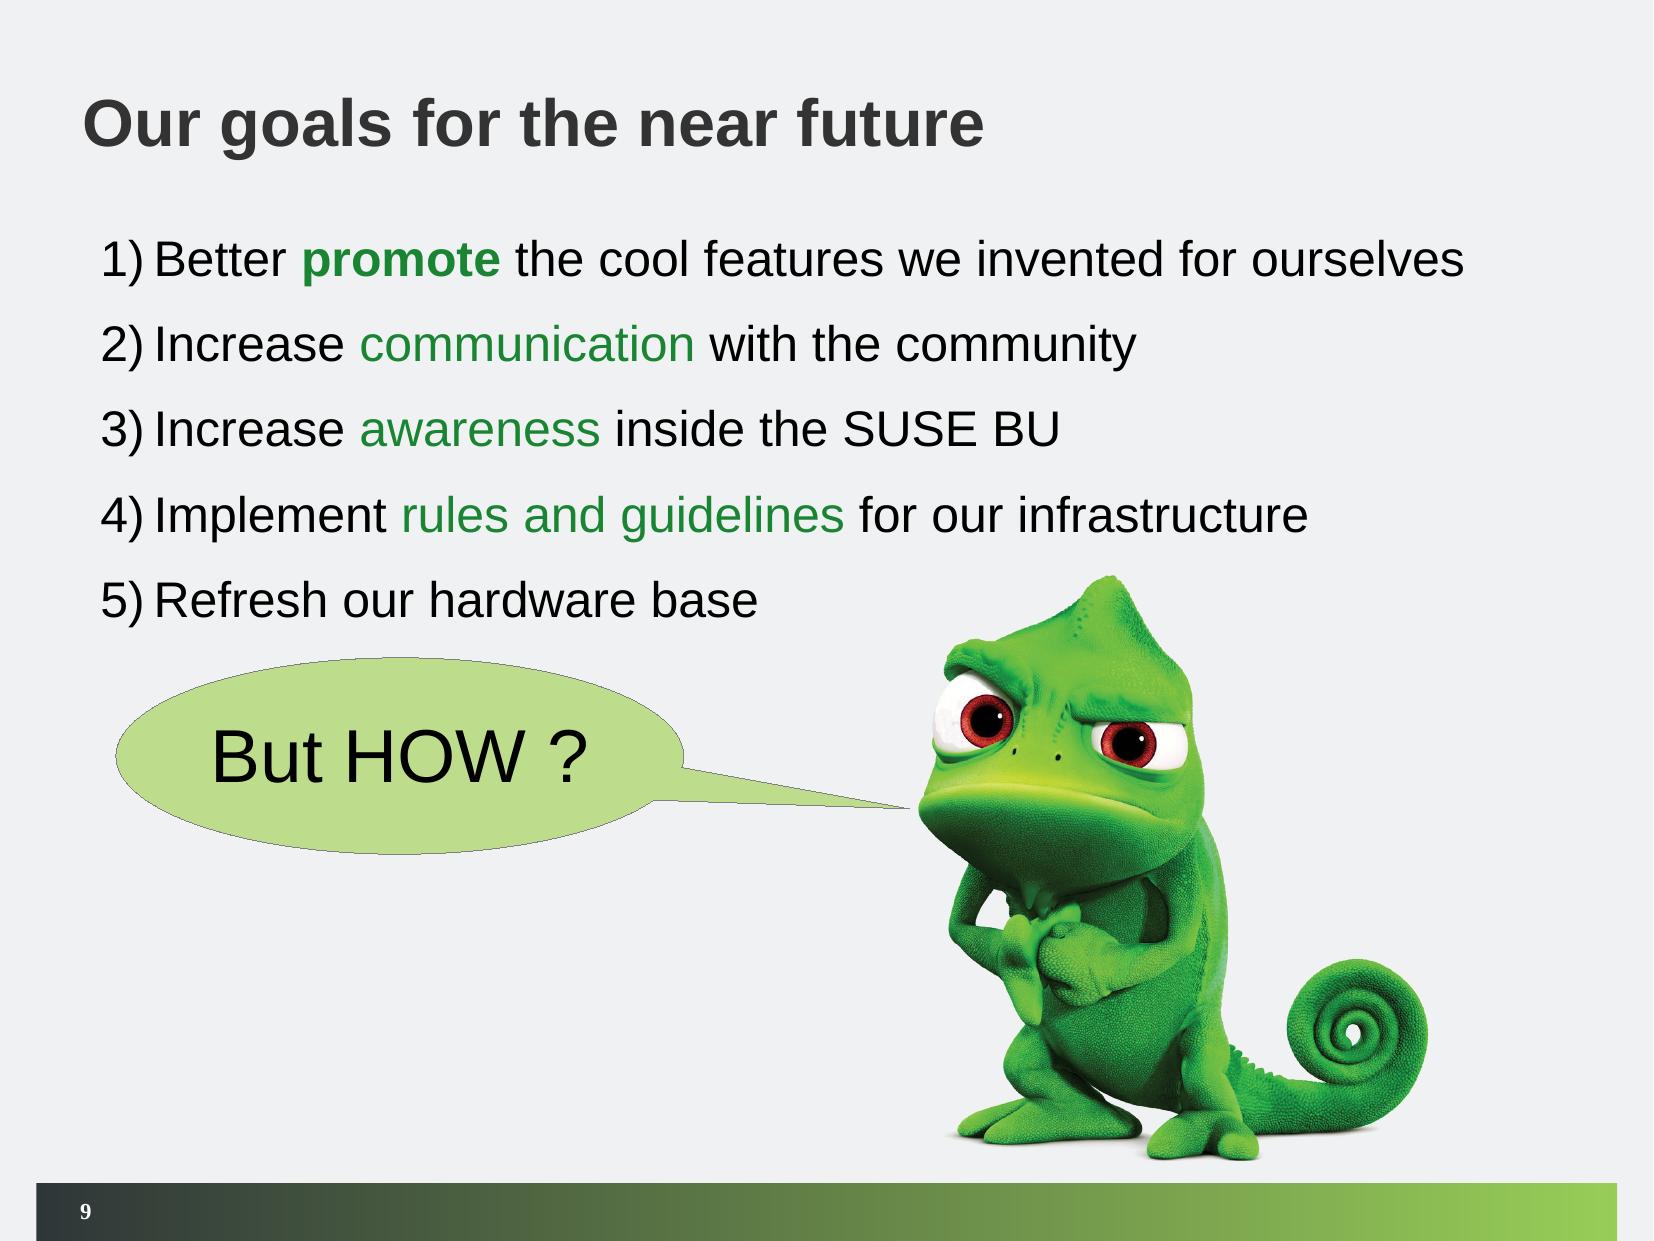

# Our goals for the near future
Better promote the cool features we invented for ourselves
Increase communication with the community
Increase awareness inside the SUSE BU
Implement rules and guidelines for our infrastructure
Refresh our hardware base
But HOW ?
9